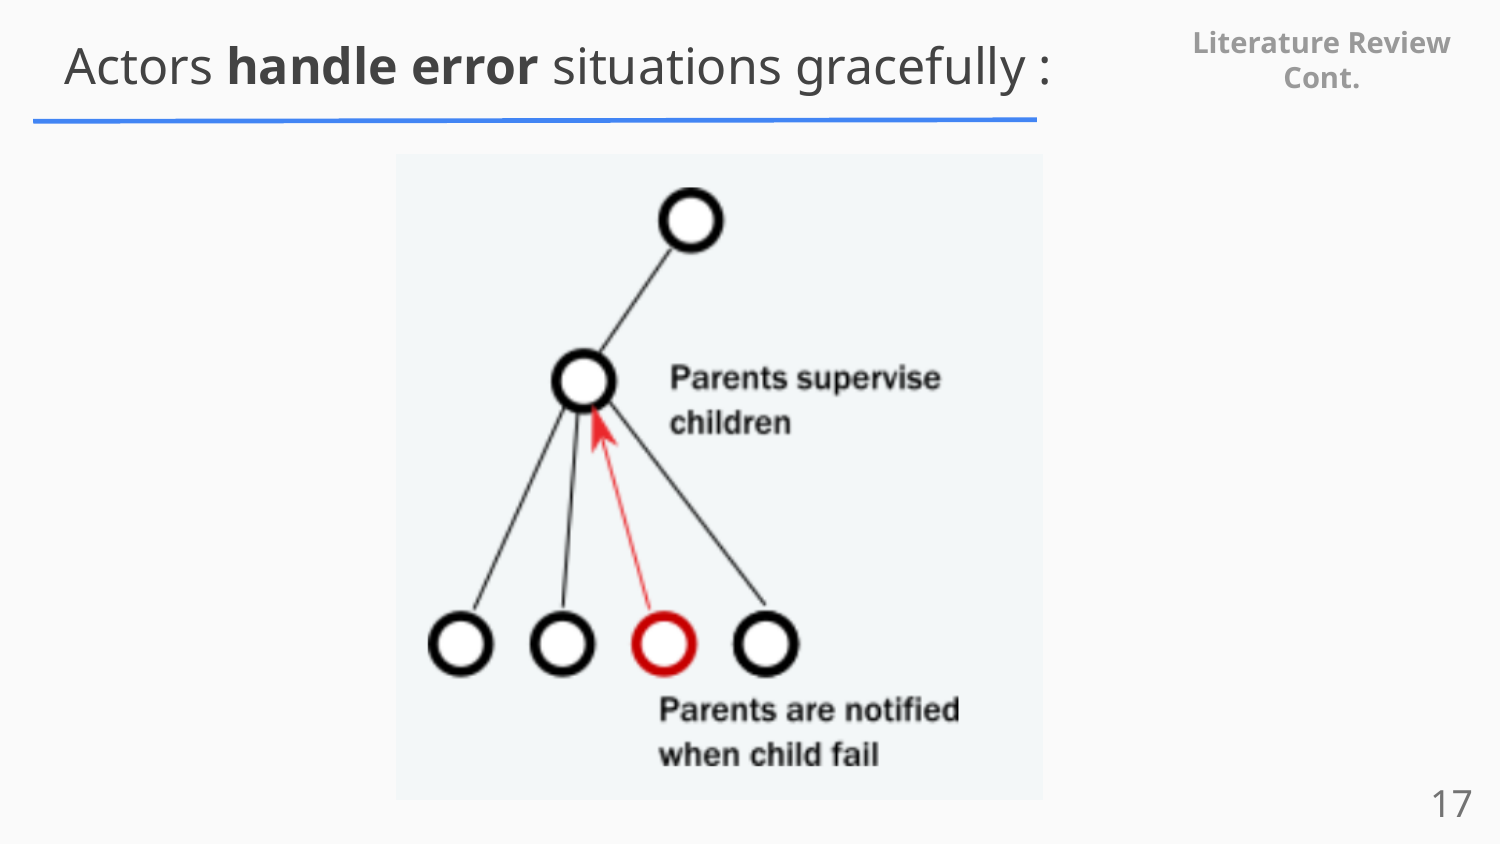

Actors handle error situations gracefully :
Literature Review Cont.
17